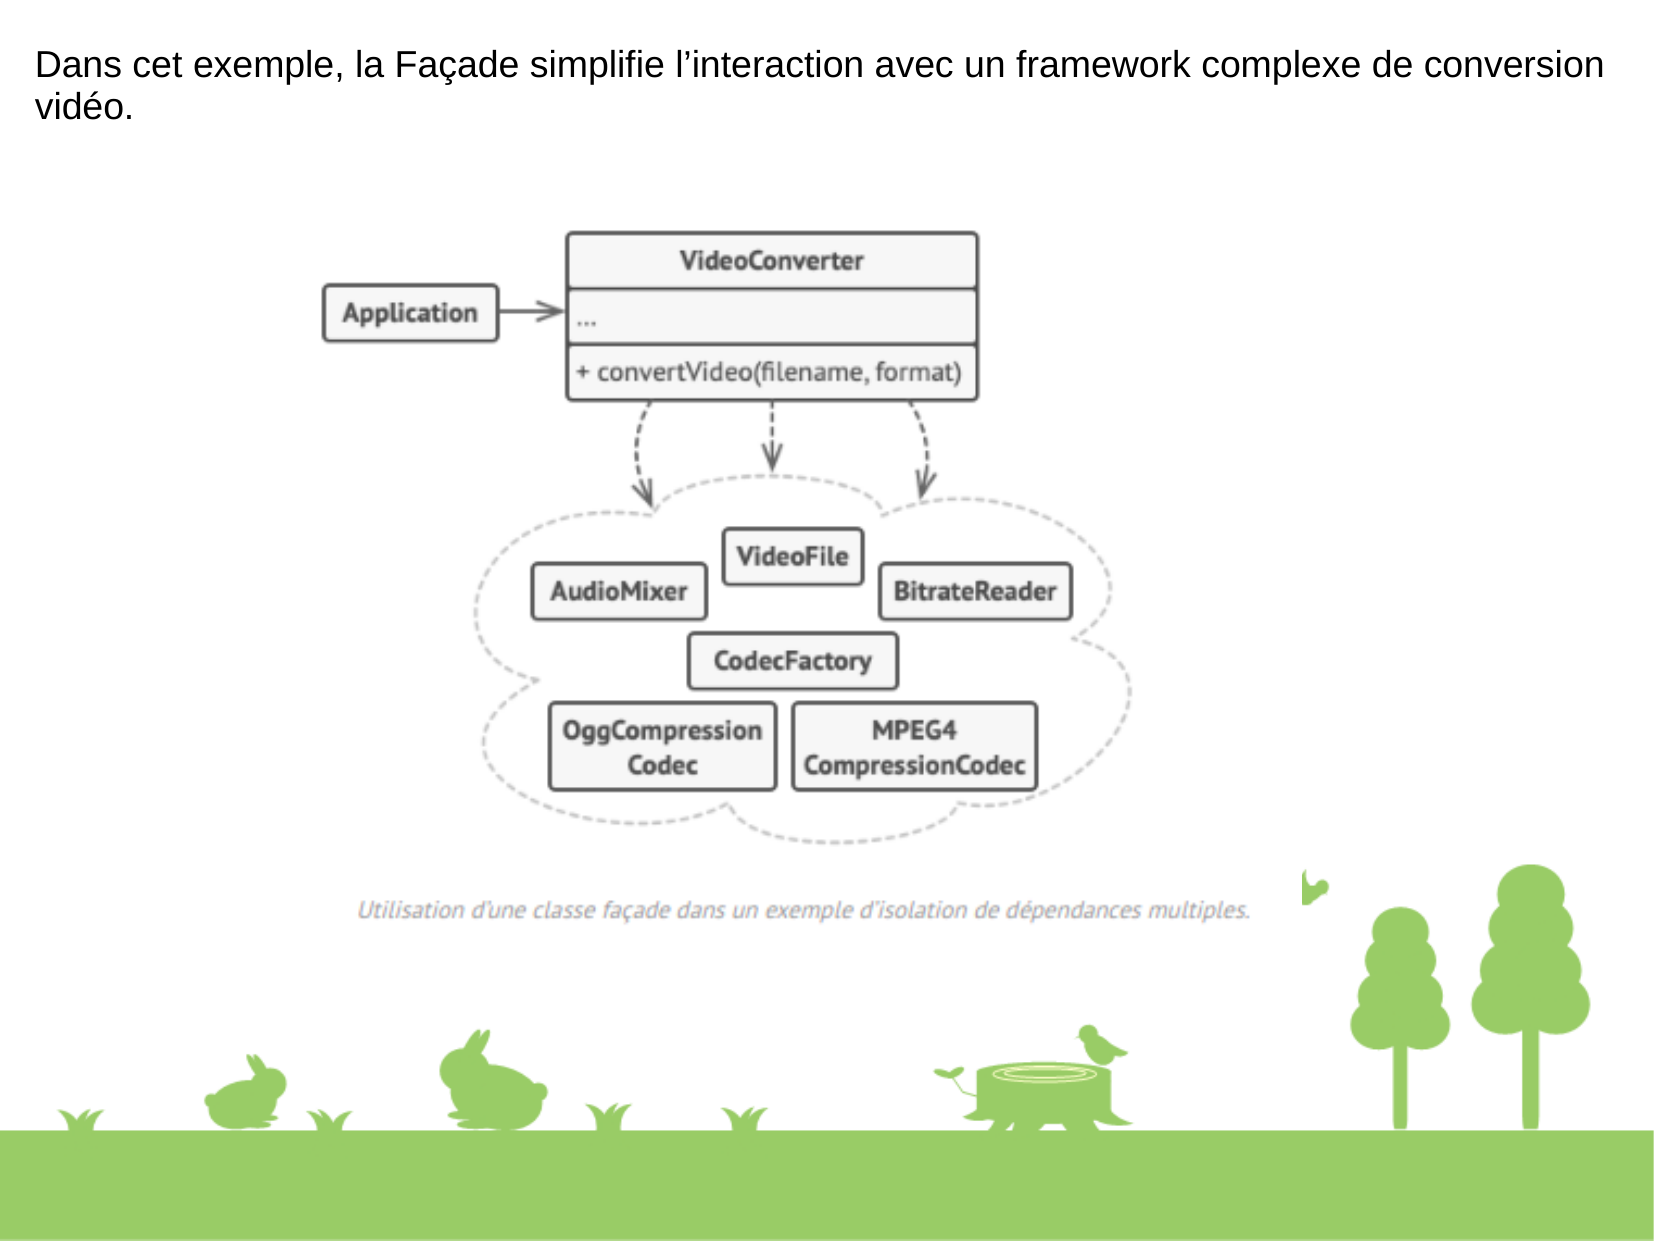

Dans cet exemple, la Façade simplifie l’interaction avec un framework complexe de conversion vidéo.